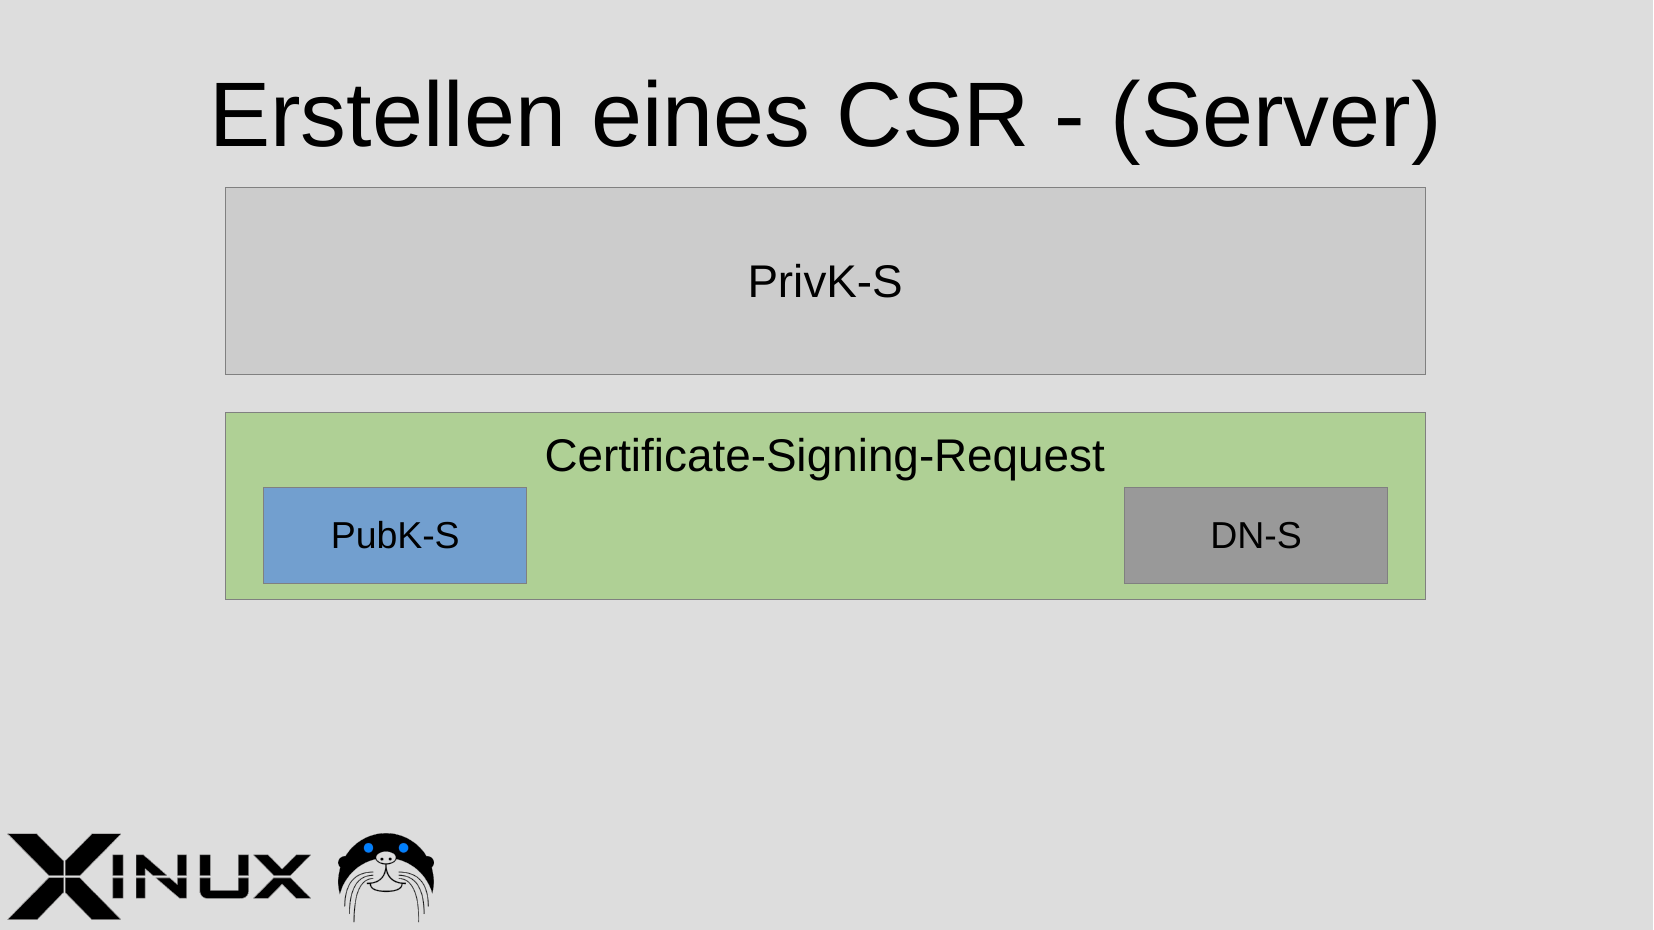

# Erstellen eines CSR - (Server)
PrivK-S
Certificate-Signing-Request
PubK-S
DN-S